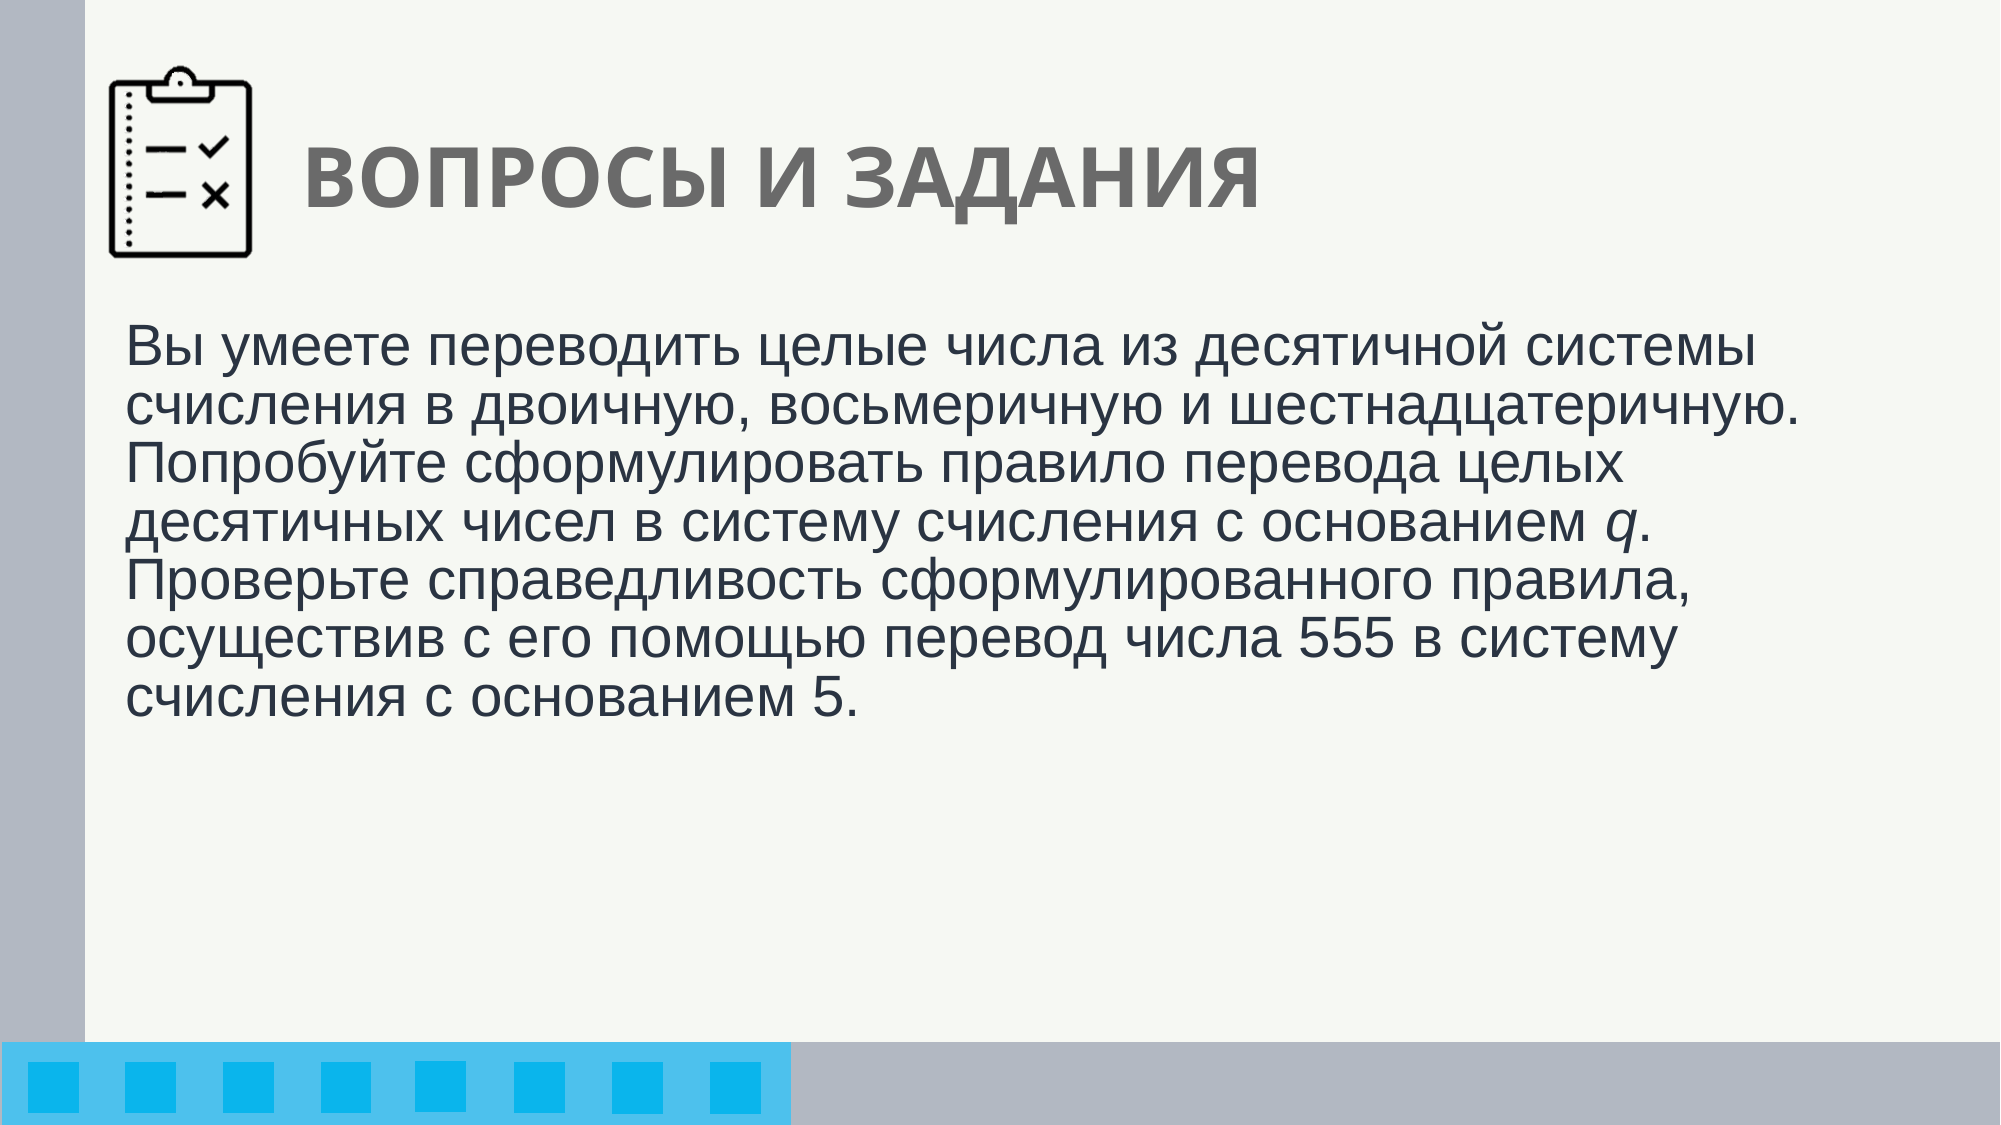

# ВОПРОСЫ И ЗАДАНИЯ
Вы умеете переводить целые числа из десятичной системы счисления в двоичную, восьмеричную и шестнадцатеричную. Попробуйте сформулировать правило перевода целых десятичных чисел в систему счисления с основанием q. Проверь­те справедливость сформулированного правила, осуществив с его помощью перевод числа 555 в систему счисления с основанием 5.